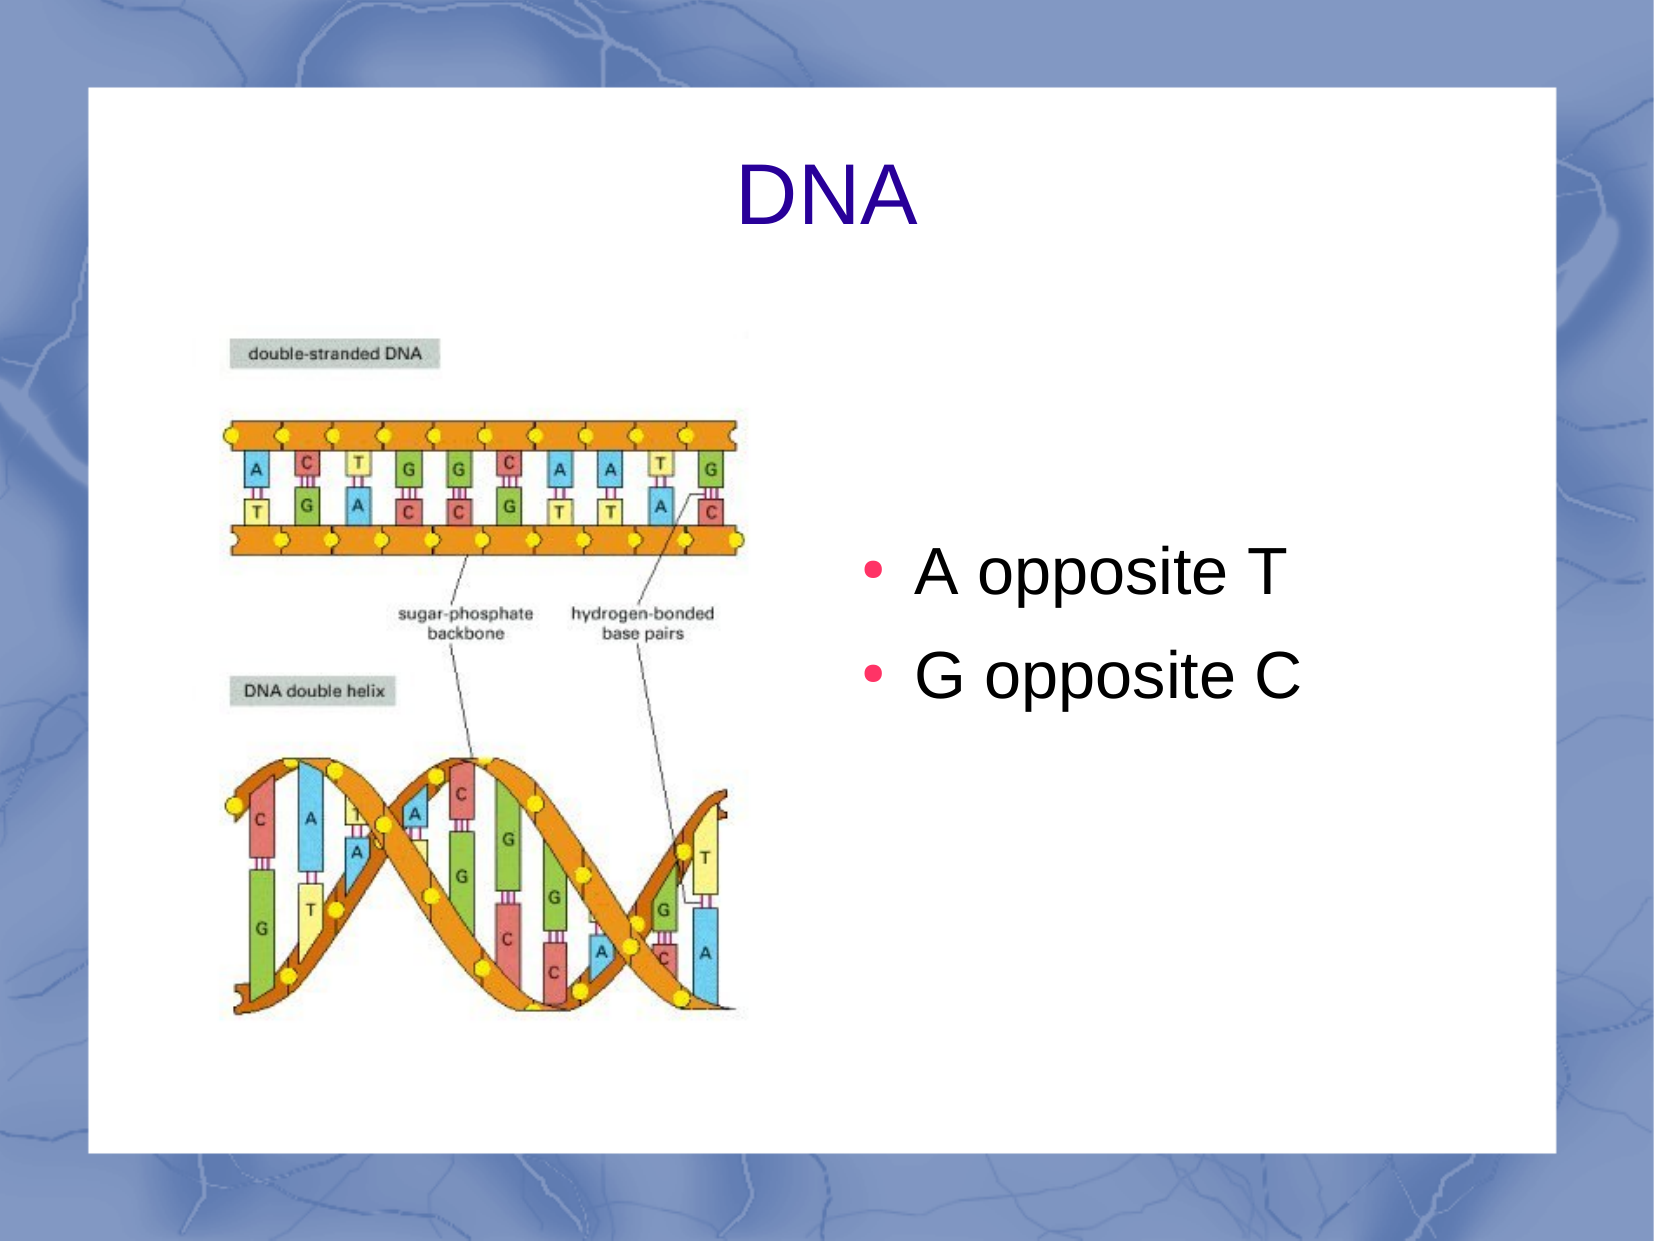

# DNA
A opposite T
G opposite C